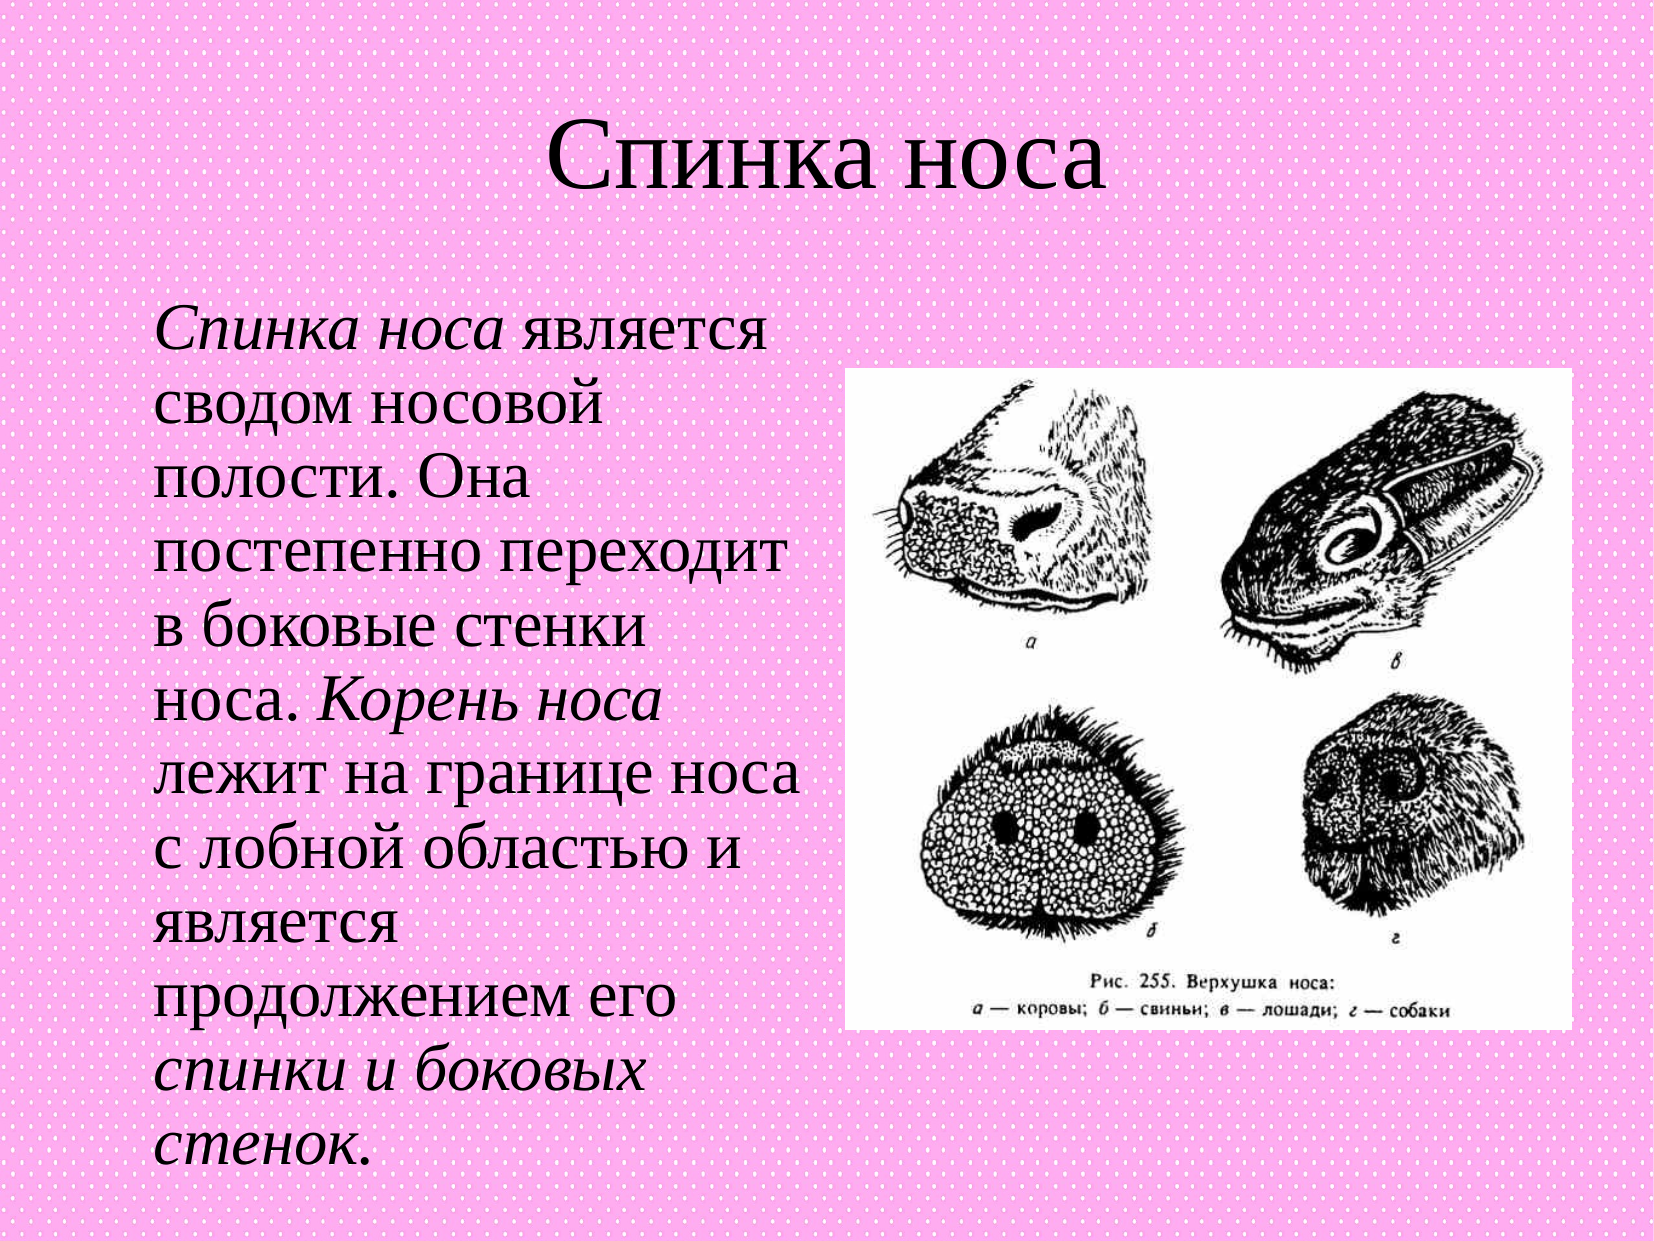

# Спинка носа
Спинка носа является сводом носовой полости. Она постепенно переходит в боковые стенки носа. Корень носа лежит на границе носа с лобной областью и является продолжением его спинки и боковых стенок.